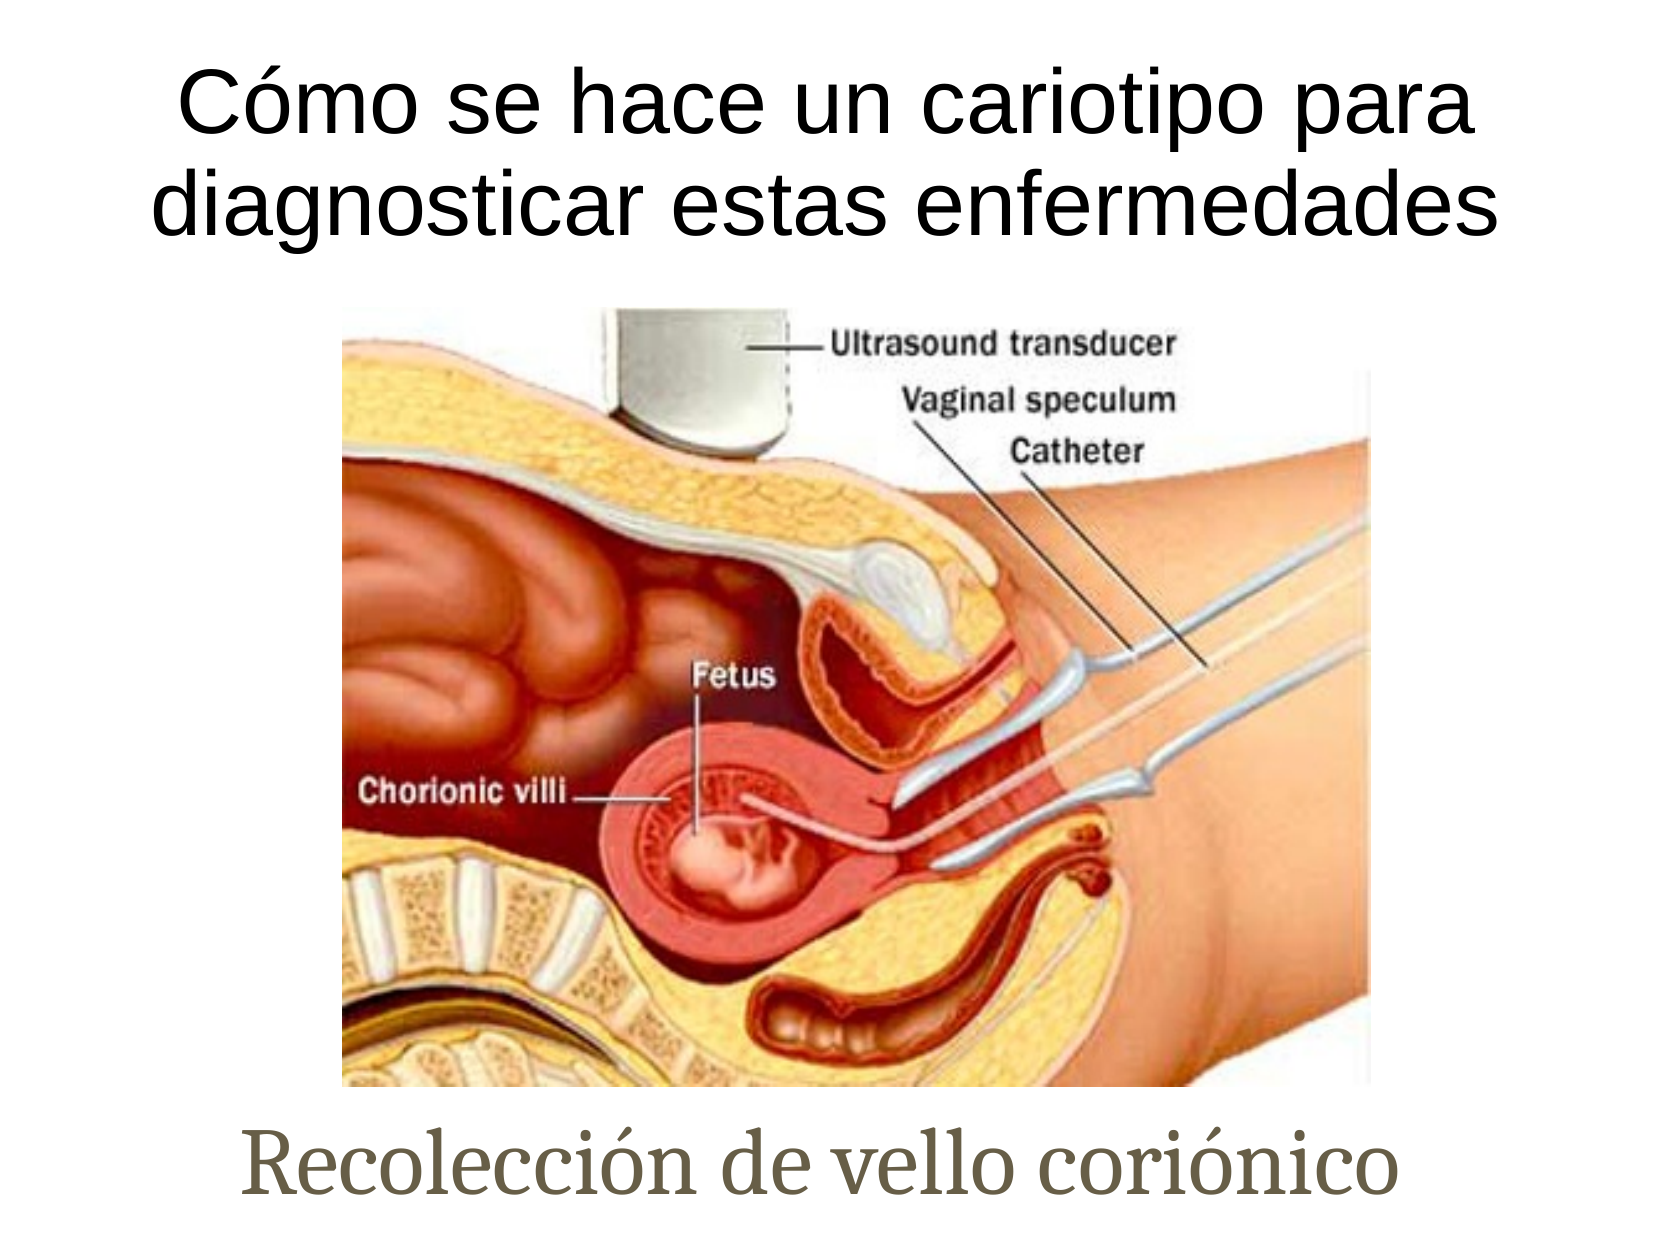

# Cómo se hace un cariotipo para diagnosticar estas enfermedades
Recolección de vello coriónico